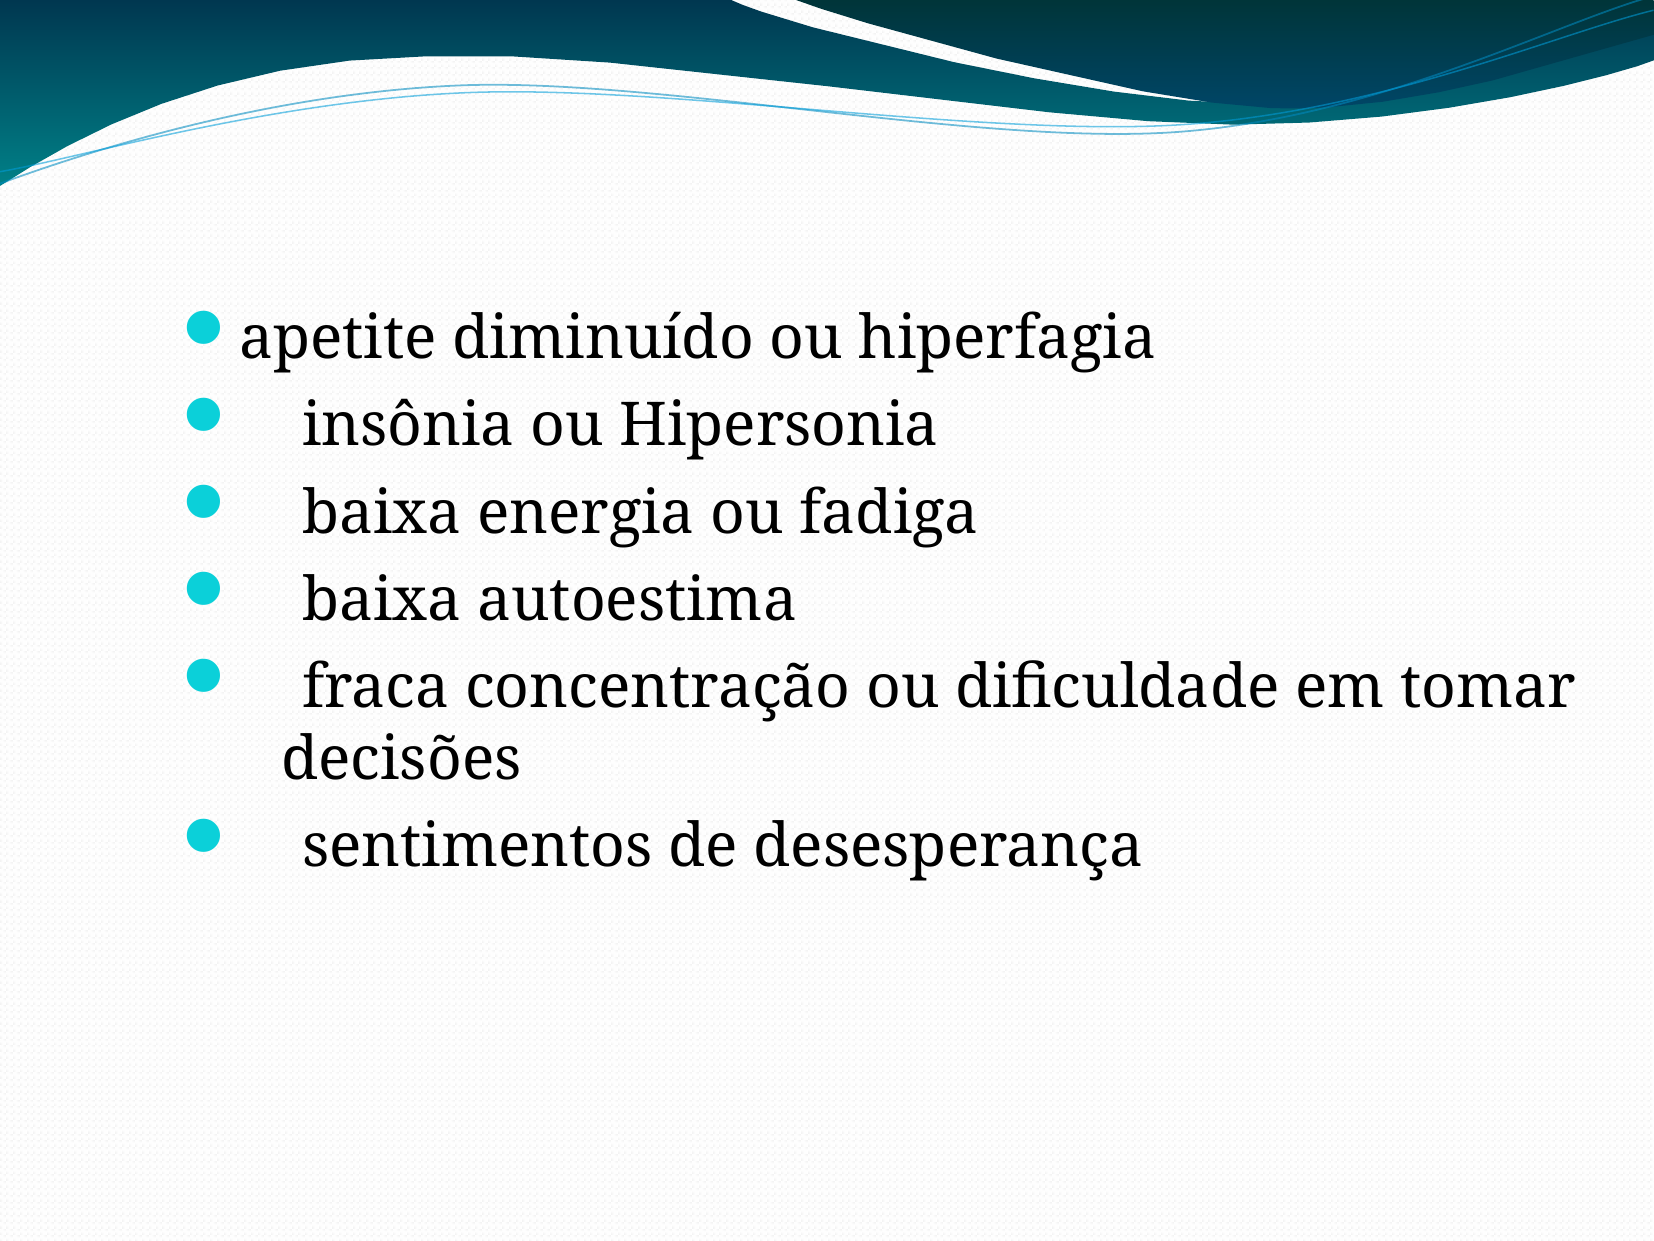

# apetite diminuído ou hiperfagia
 insônia ou Hipersonia
 baixa energia ou fadiga
 baixa autoestima
 fraca concentração ou dificuldade em tomar decisões
 sentimentos de desesperança